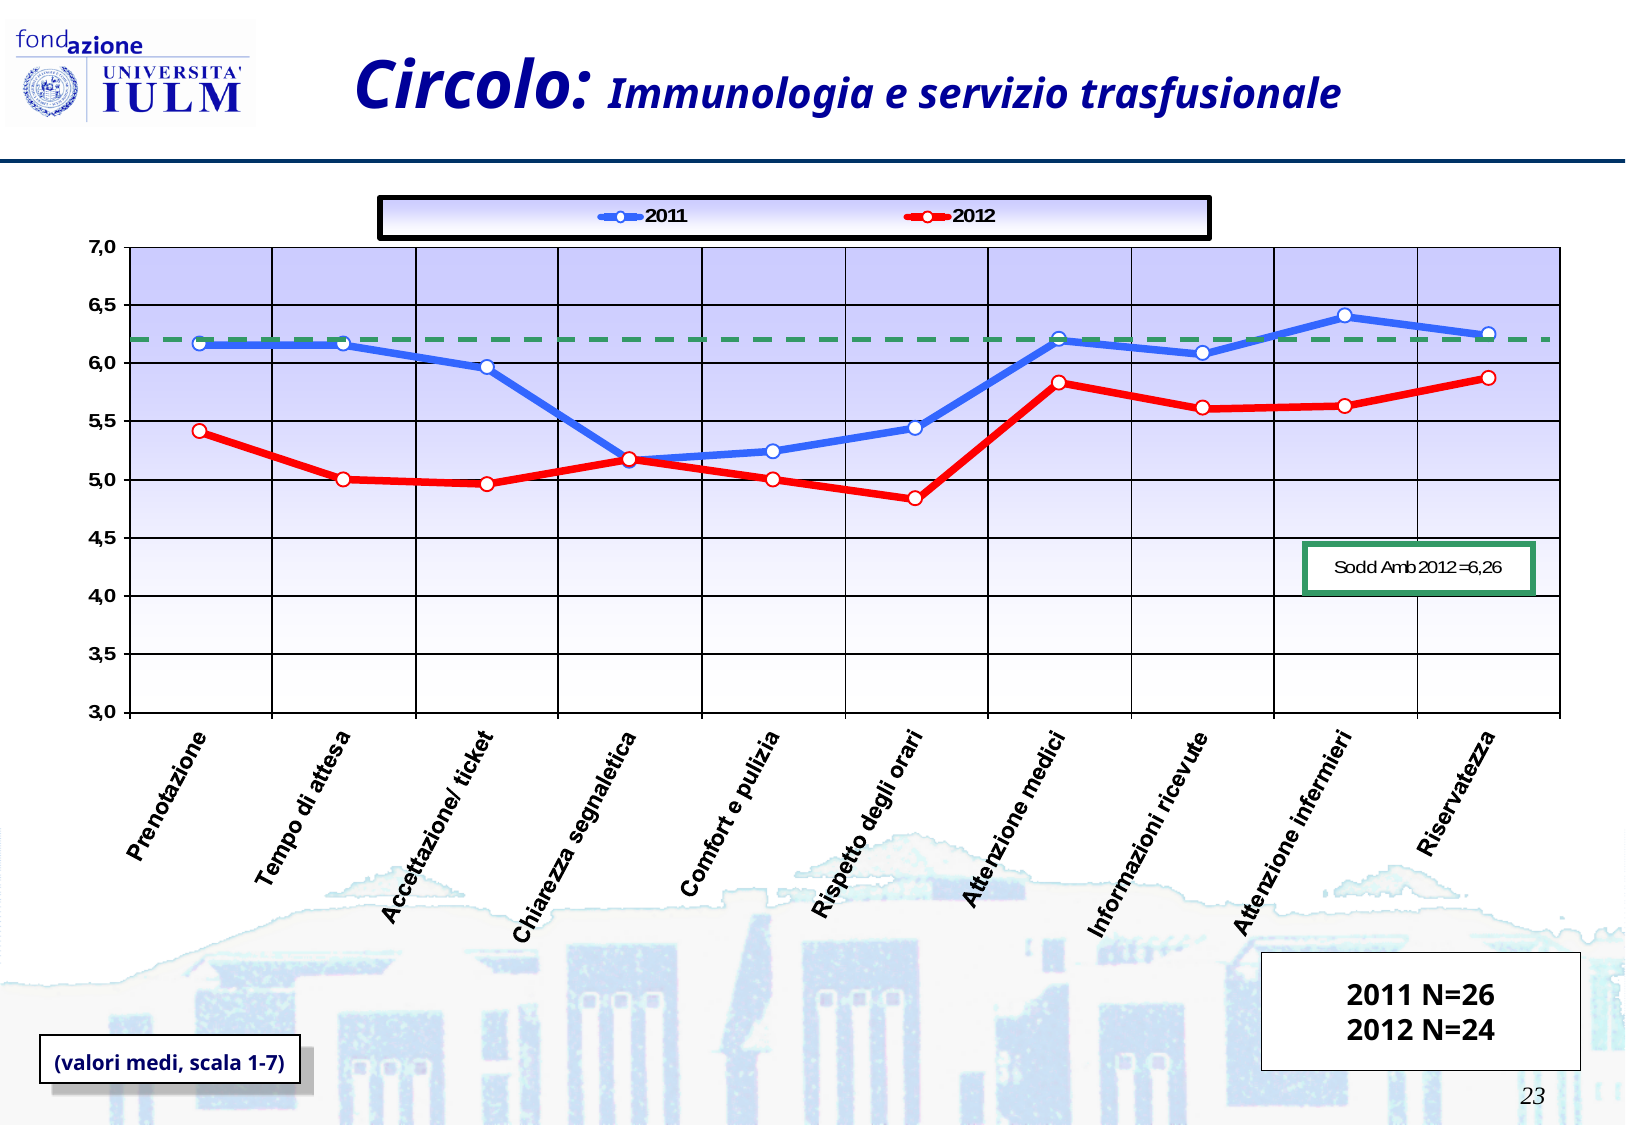

Circolo: Immunologia e servizio trasfusionale
2011 N=26
2012 N=24
(valori medi, scala 1-7)